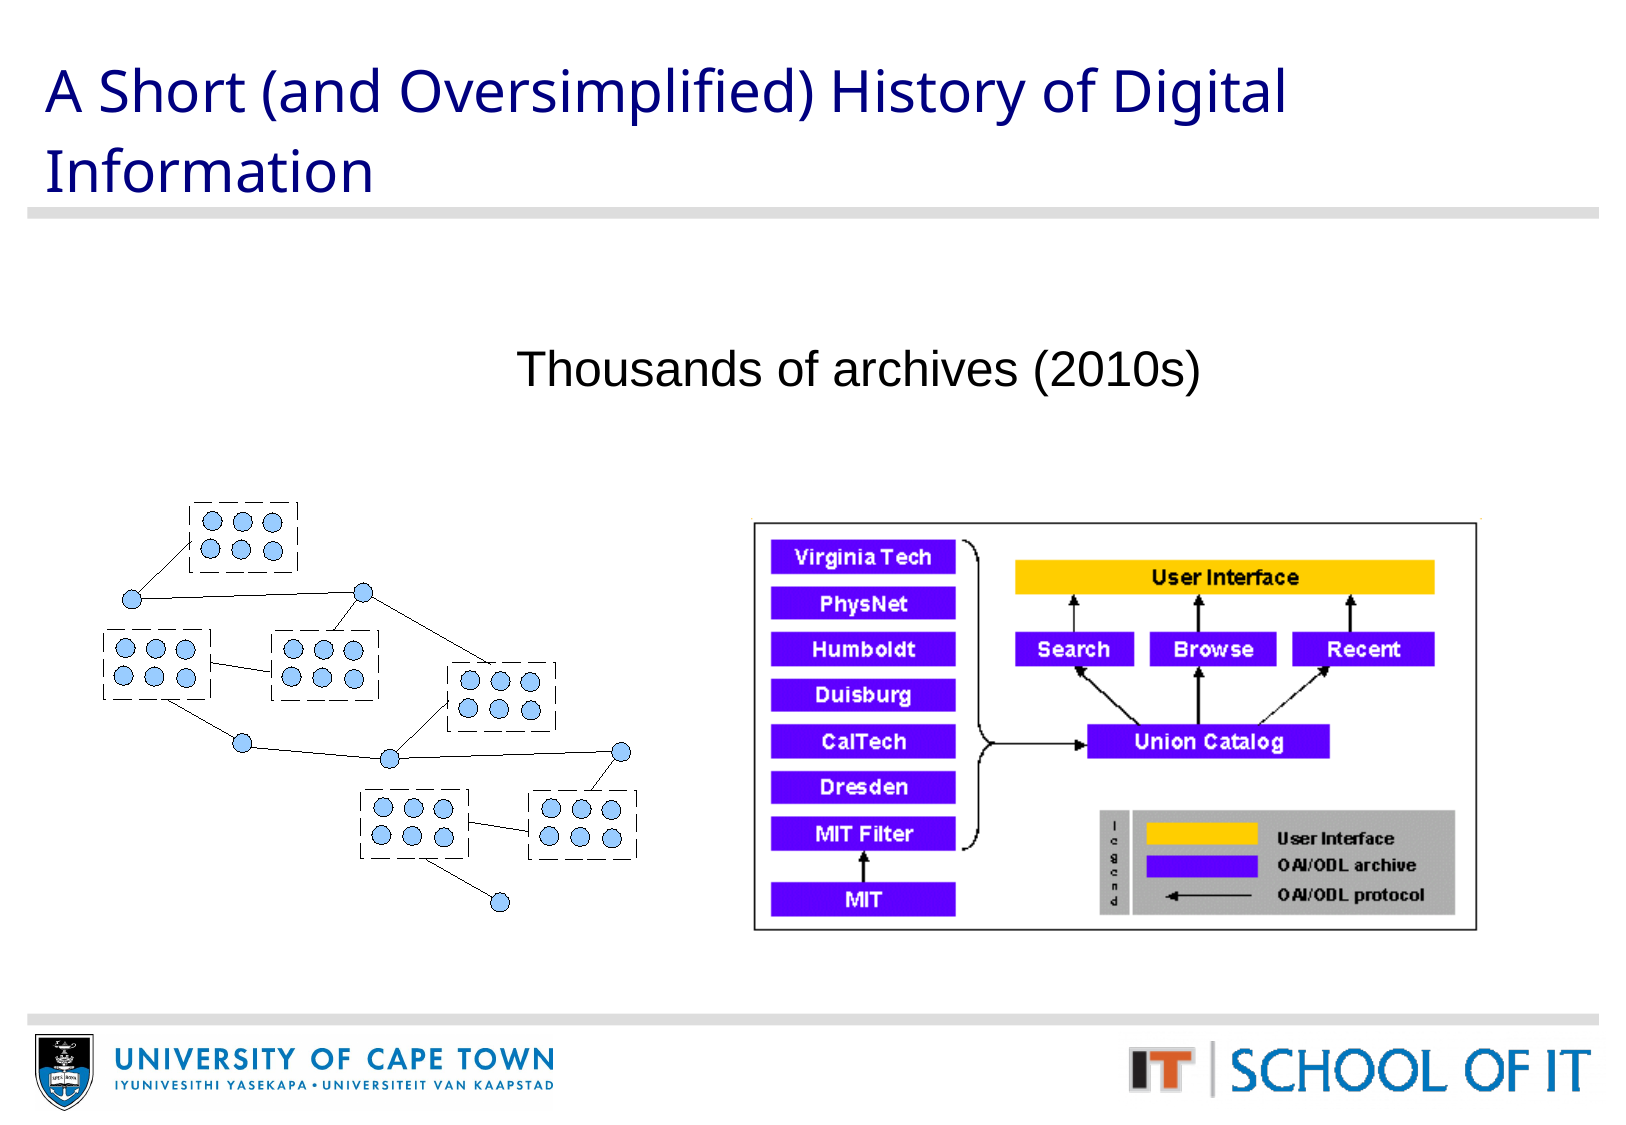

# A Short (and Oversimplified) History of Digital Information
Thousands of archives (2010s)